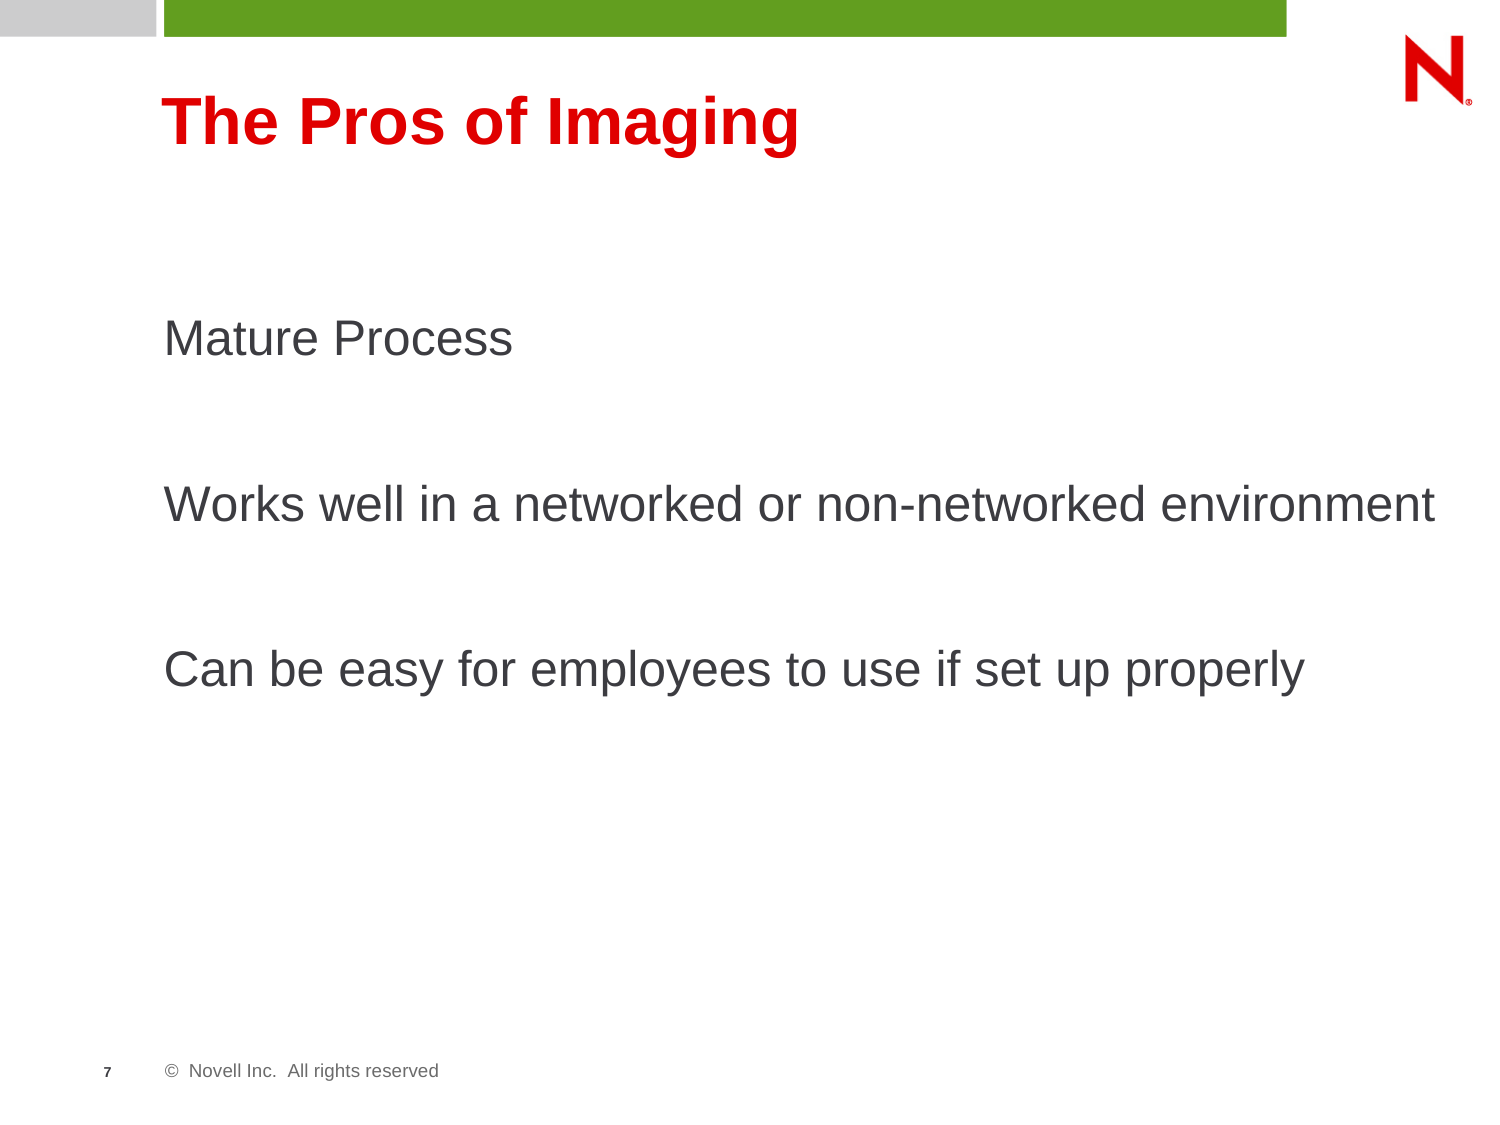

# The Pros of Imaging
Mature Process
Works well in a networked or non-networked environment
Can be easy for employees to use if set up properly